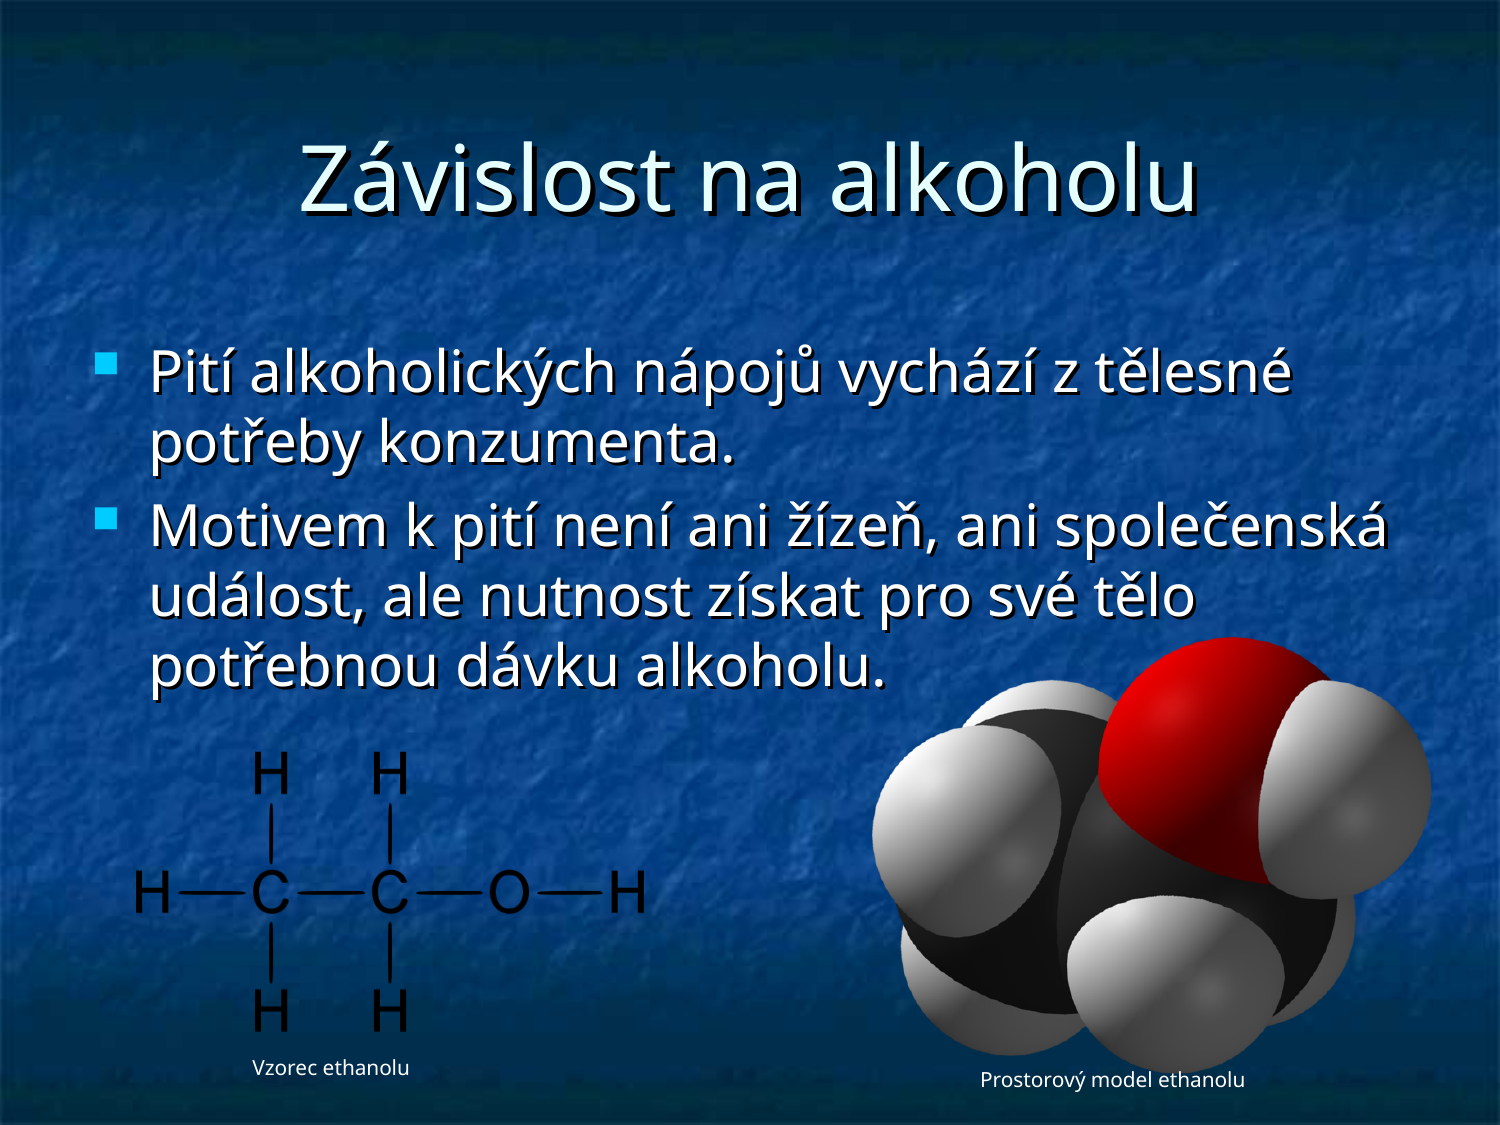

# Závislost na alkoholu
Pití alkoholických nápojů vychází z tělesné potřeby konzumenta.
Motivem k pití není ani žízeň, ani společenská událost, ale nutnost získat pro své tělo potřebnou dávku alkoholu.
Vzorec ethanolu
Prostorový model ethanolu